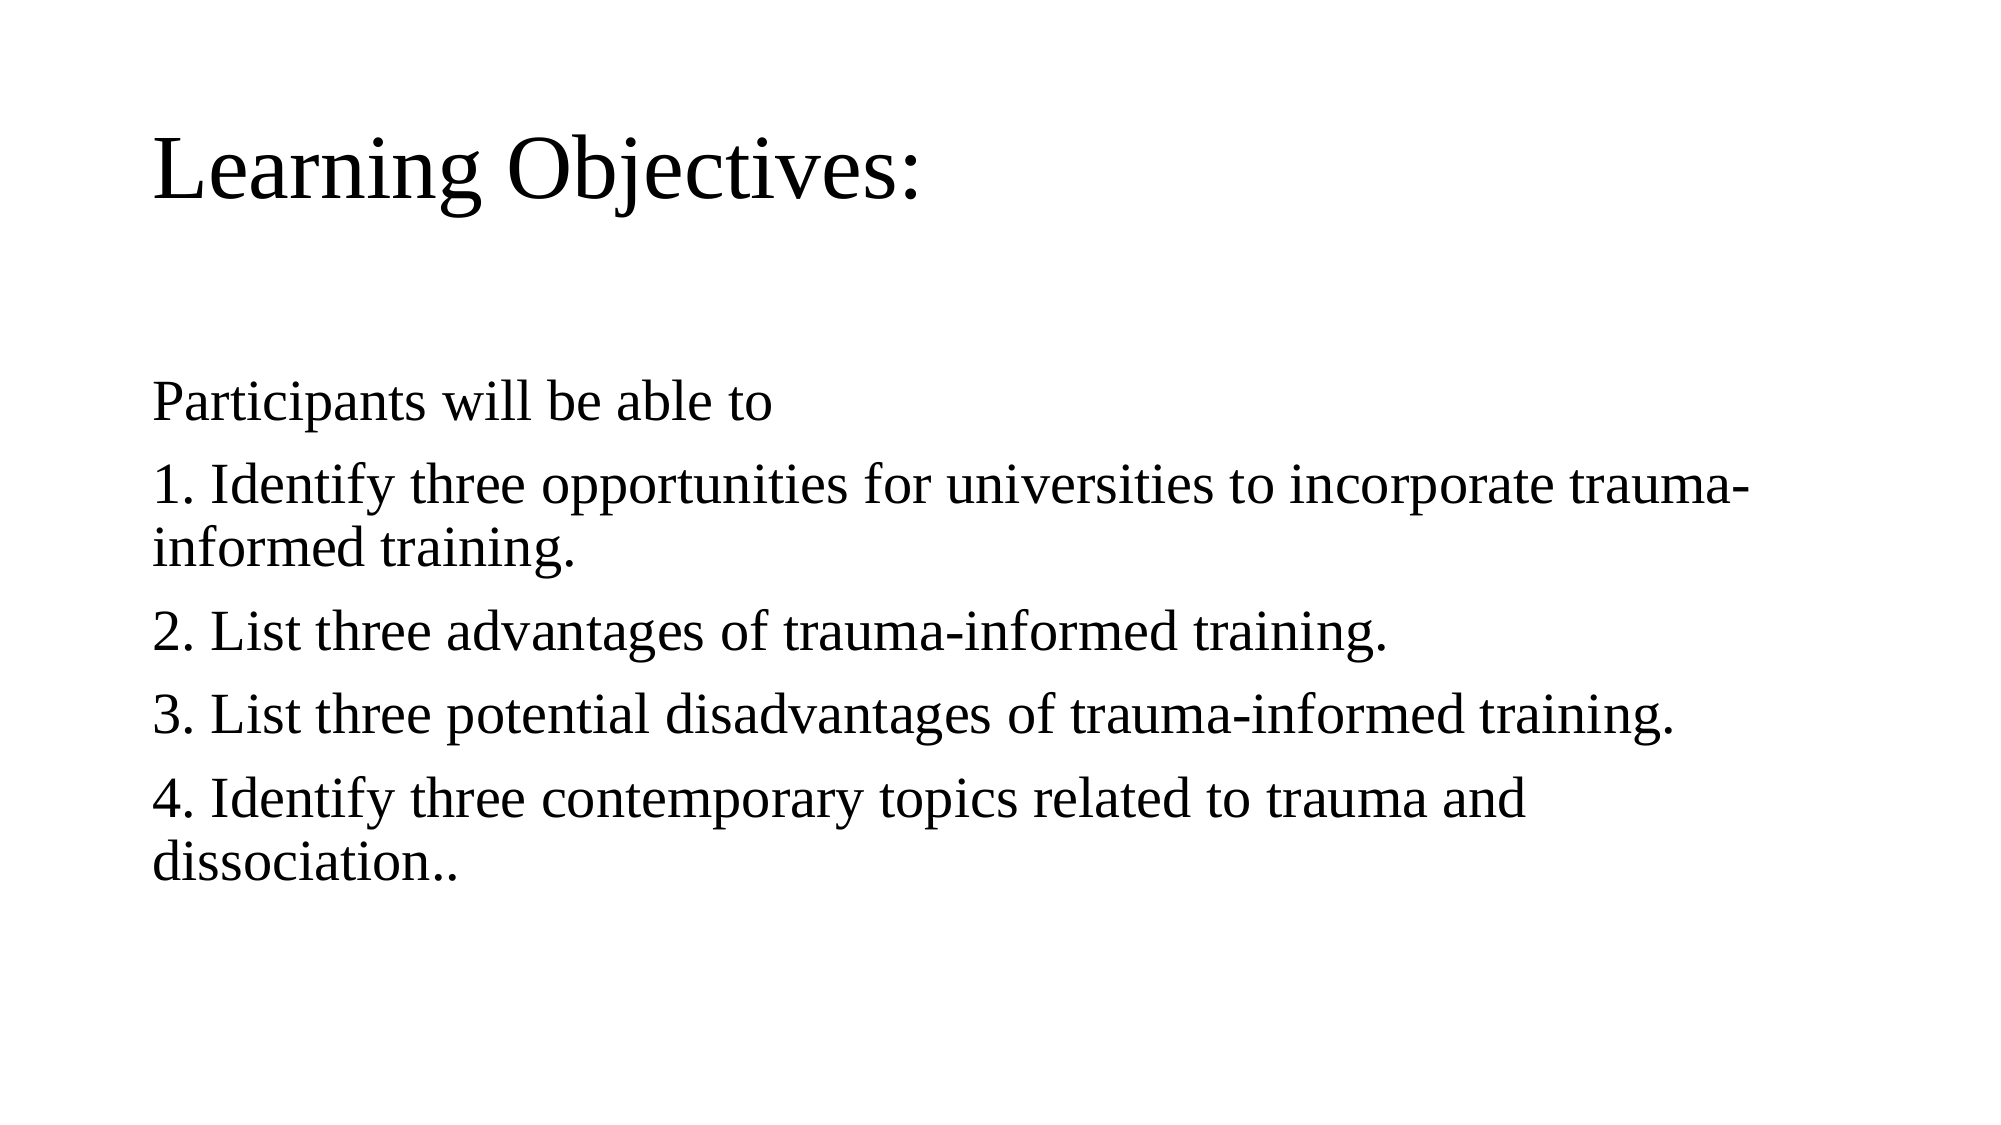

# Learning Objectives:
Participants will be able to
1. Identify three opportunities for universities to incorporate trauma-informed training.
2. List three advantages of trauma-informed training.
3. List three potential disadvantages of trauma-informed training.
4. Identify three contemporary topics related to trauma and dissociation..